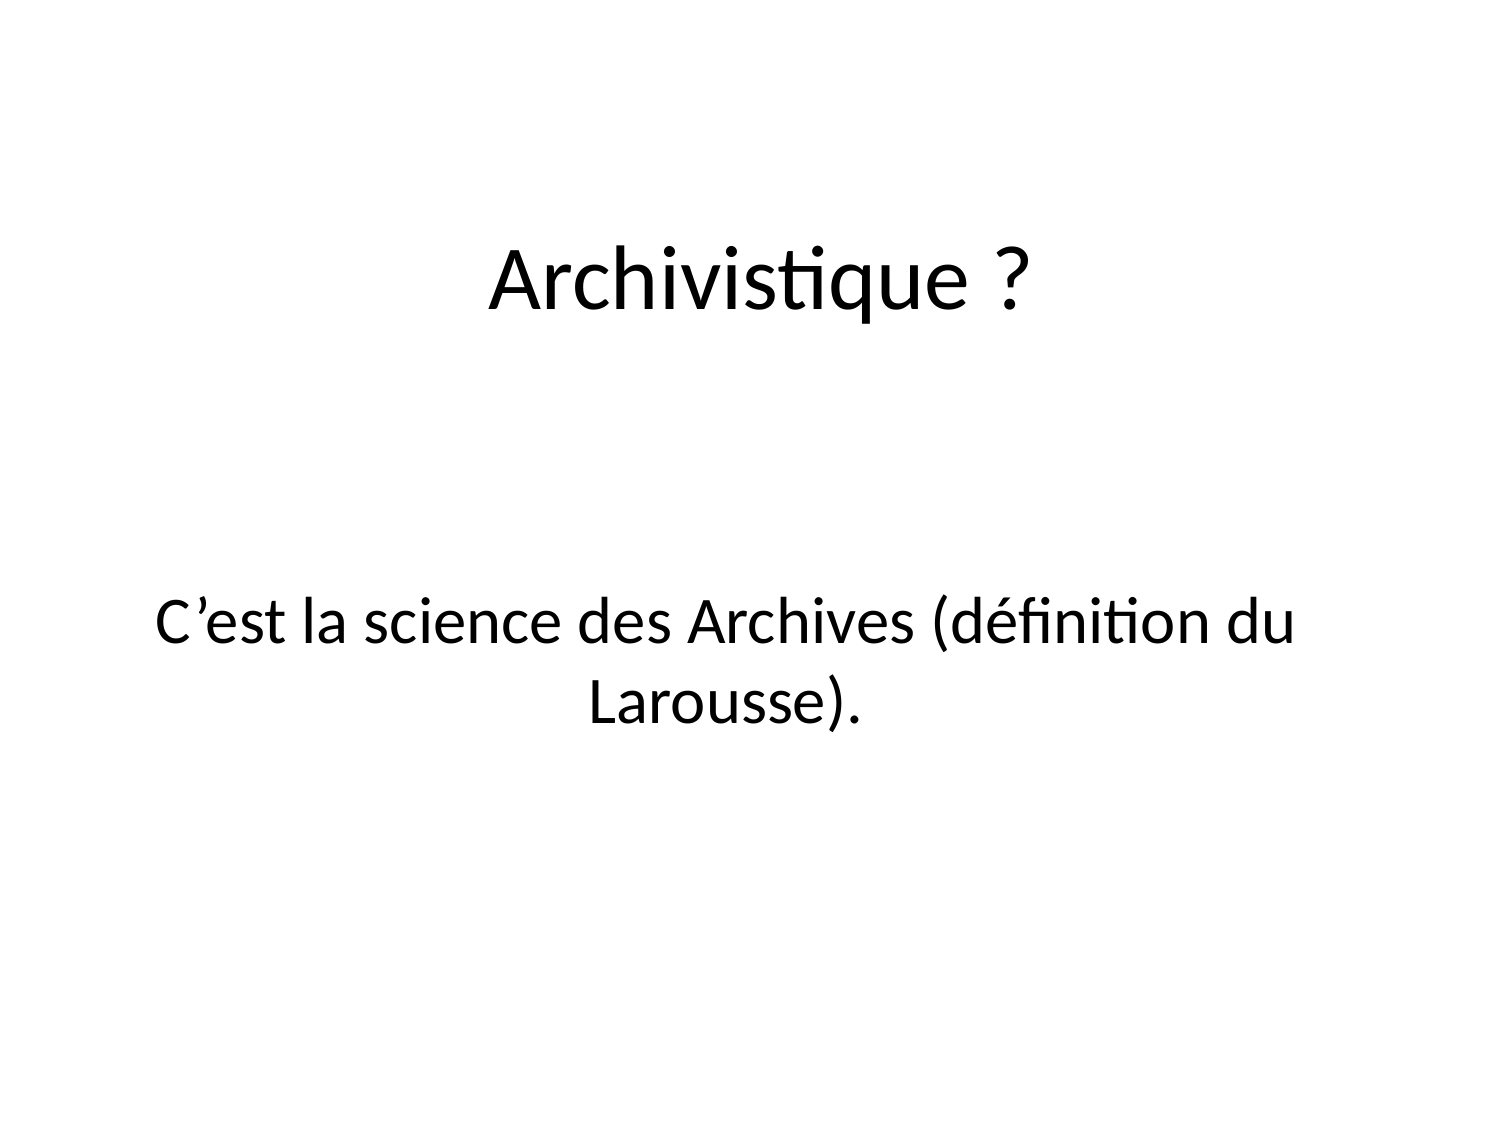

# Archivistique ?
C’est la science des Archives (définition du Larousse).